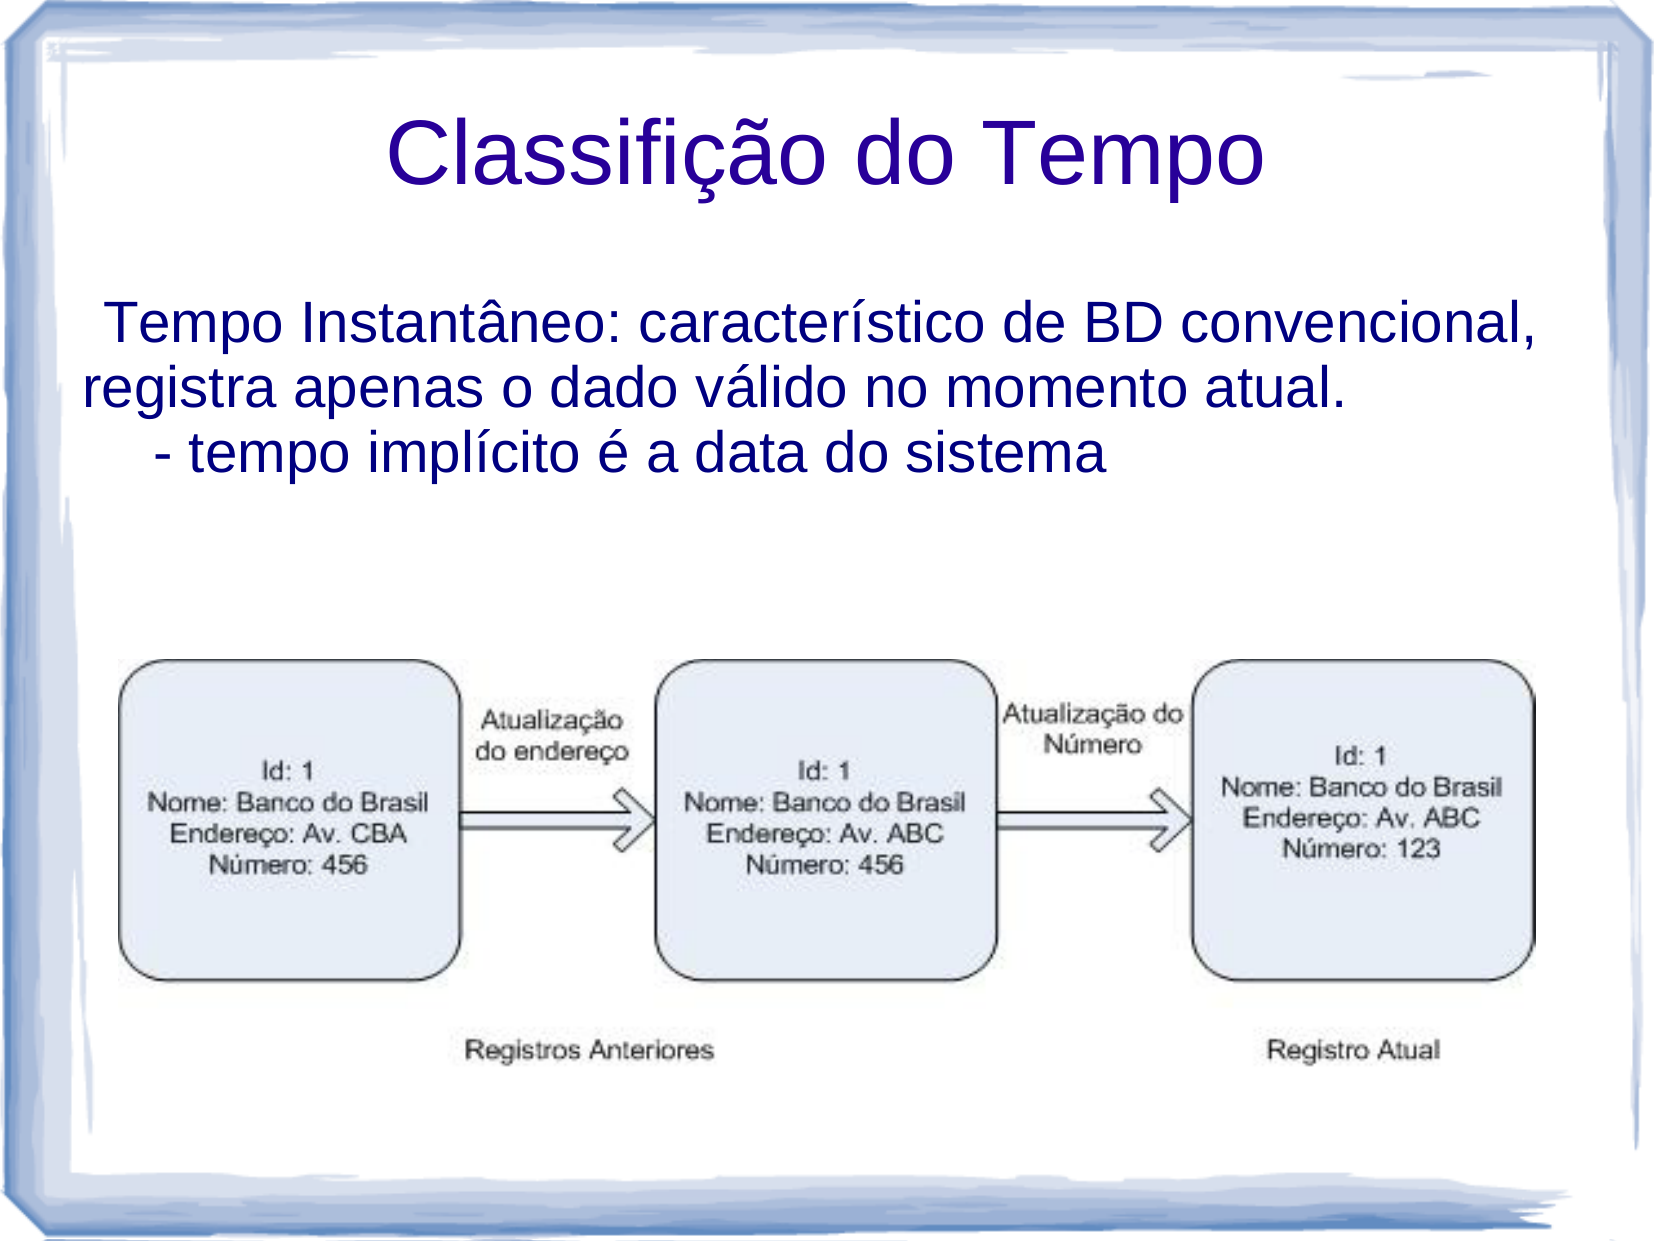

# Classifição do Tempo
Tempo Instantâneo: característico de BD convencional, registra apenas o dado válido no momento atual.
- tempo implícito é a data do sistema